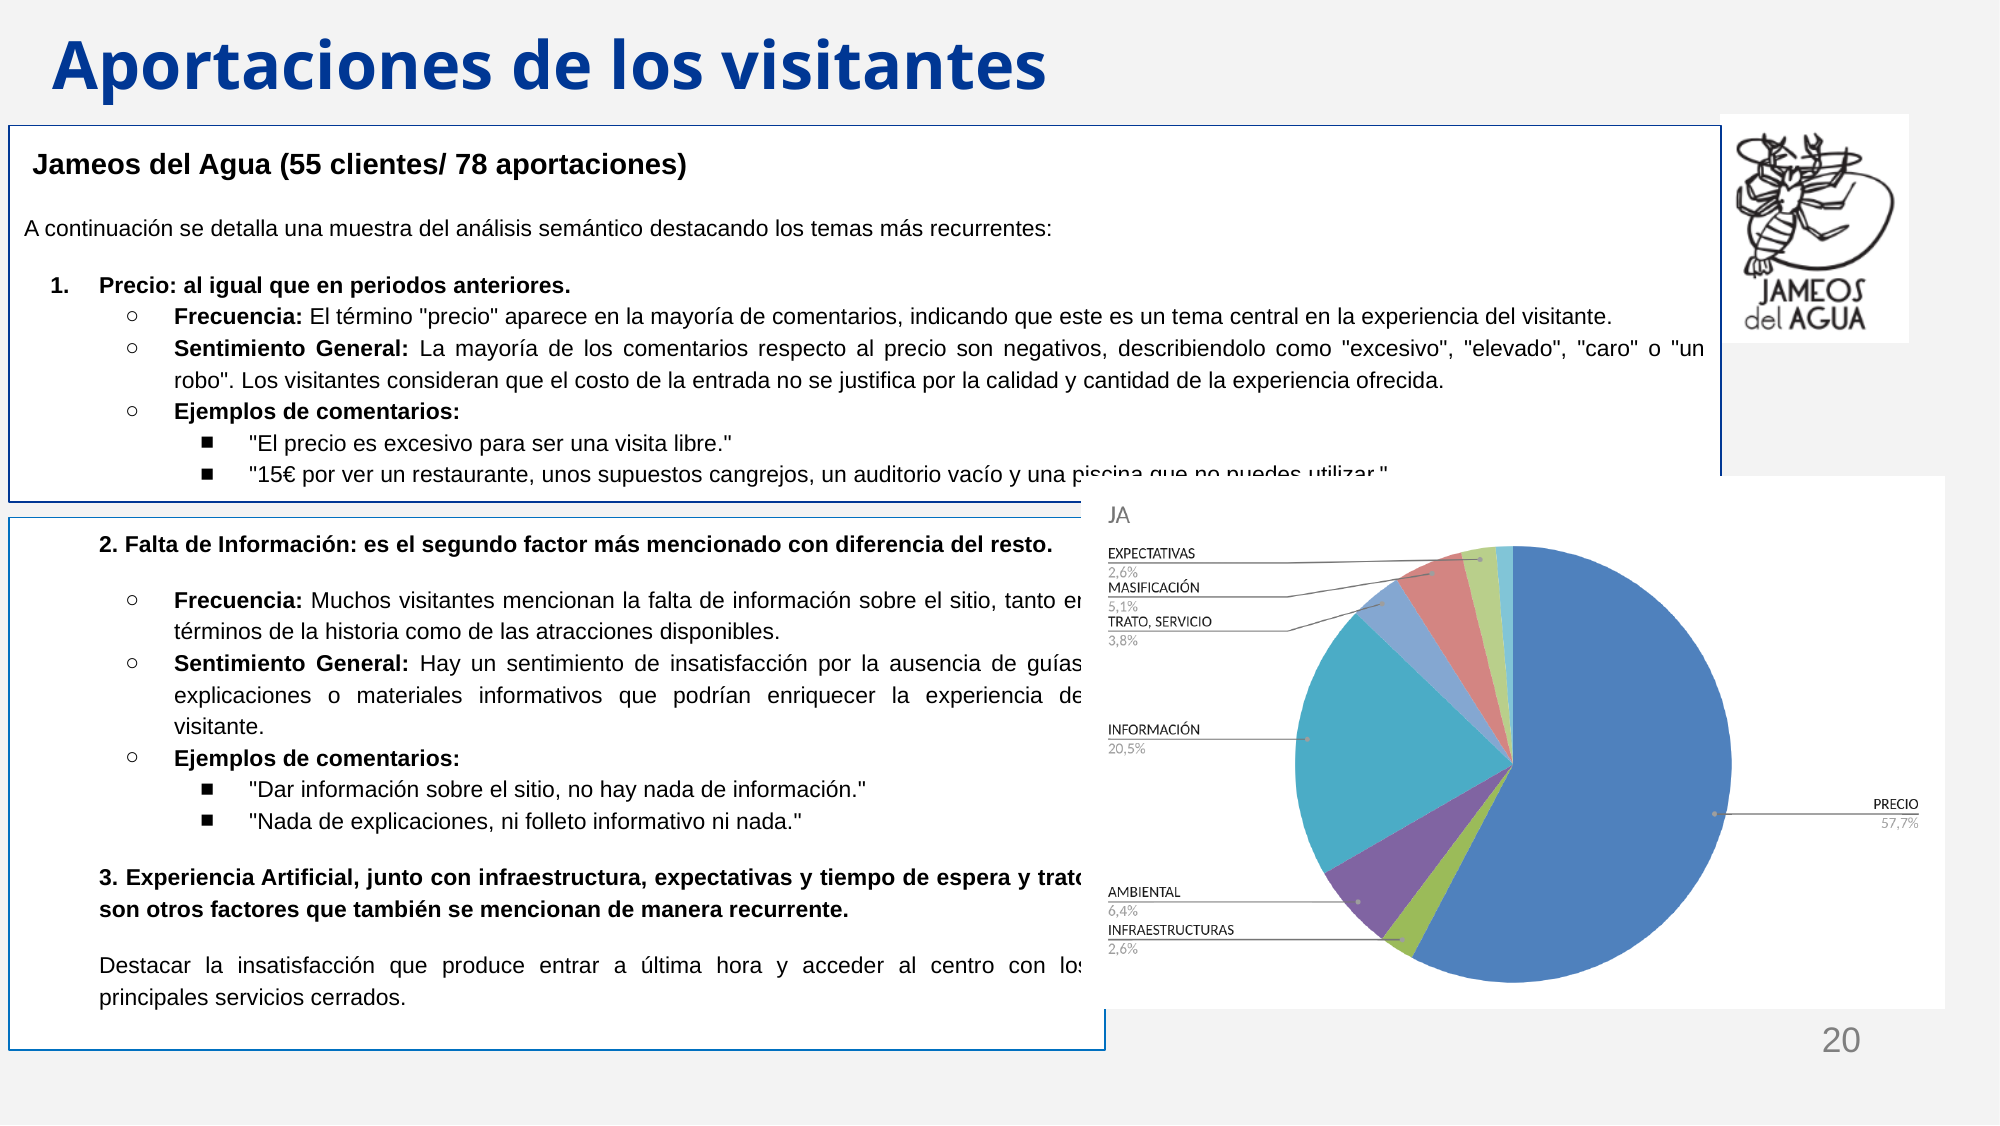

Aportaciones de los visitantes
 Jameos del Agua (55 clientes/ 78 aportaciones)
A continuación se detalla una muestra del análisis semántico destacando los temas más recurrentes:
Precio: al igual que en periodos anteriores.
Frecuencia: El término "precio" aparece en la mayoría de comentarios, indicando que este es un tema central en la experiencia del visitante.
Sentimiento General: La mayoría de los comentarios respecto al precio son negativos, describiendolo como "excesivo", "elevado", "caro" o "un robo". Los visitantes consideran que el costo de la entrada no se justifica por la calidad y cantidad de la experiencia ofrecida.
Ejemplos de comentarios:
"El precio es excesivo para ser una visita libre."
"15€ por ver un restaurante, unos supuestos cangrejos, un auditorio vacío y una piscina que no puedes utilizar."
2. Falta de Información: es el segundo factor más mencionado con diferencia del resto.
Frecuencia: Muchos visitantes mencionan la falta de información sobre el sitio, tanto en términos de la historia como de las atracciones disponibles.
Sentimiento General: Hay un sentimiento de insatisfacción por la ausencia de guías, explicaciones o materiales informativos que podrían enriquecer la experiencia del visitante.
Ejemplos de comentarios:
"Dar información sobre el sitio, no hay nada de información."
"Nada de explicaciones, ni folleto informativo ni nada."
3. Experiencia Artificial, junto con infraestructura, expectativas y tiempo de espera y trato son otros factores que también se mencionan de manera recurrente.
Destacar la insatisfacción que produce entrar a última hora y acceder al centro con los principales servicios cerrados.